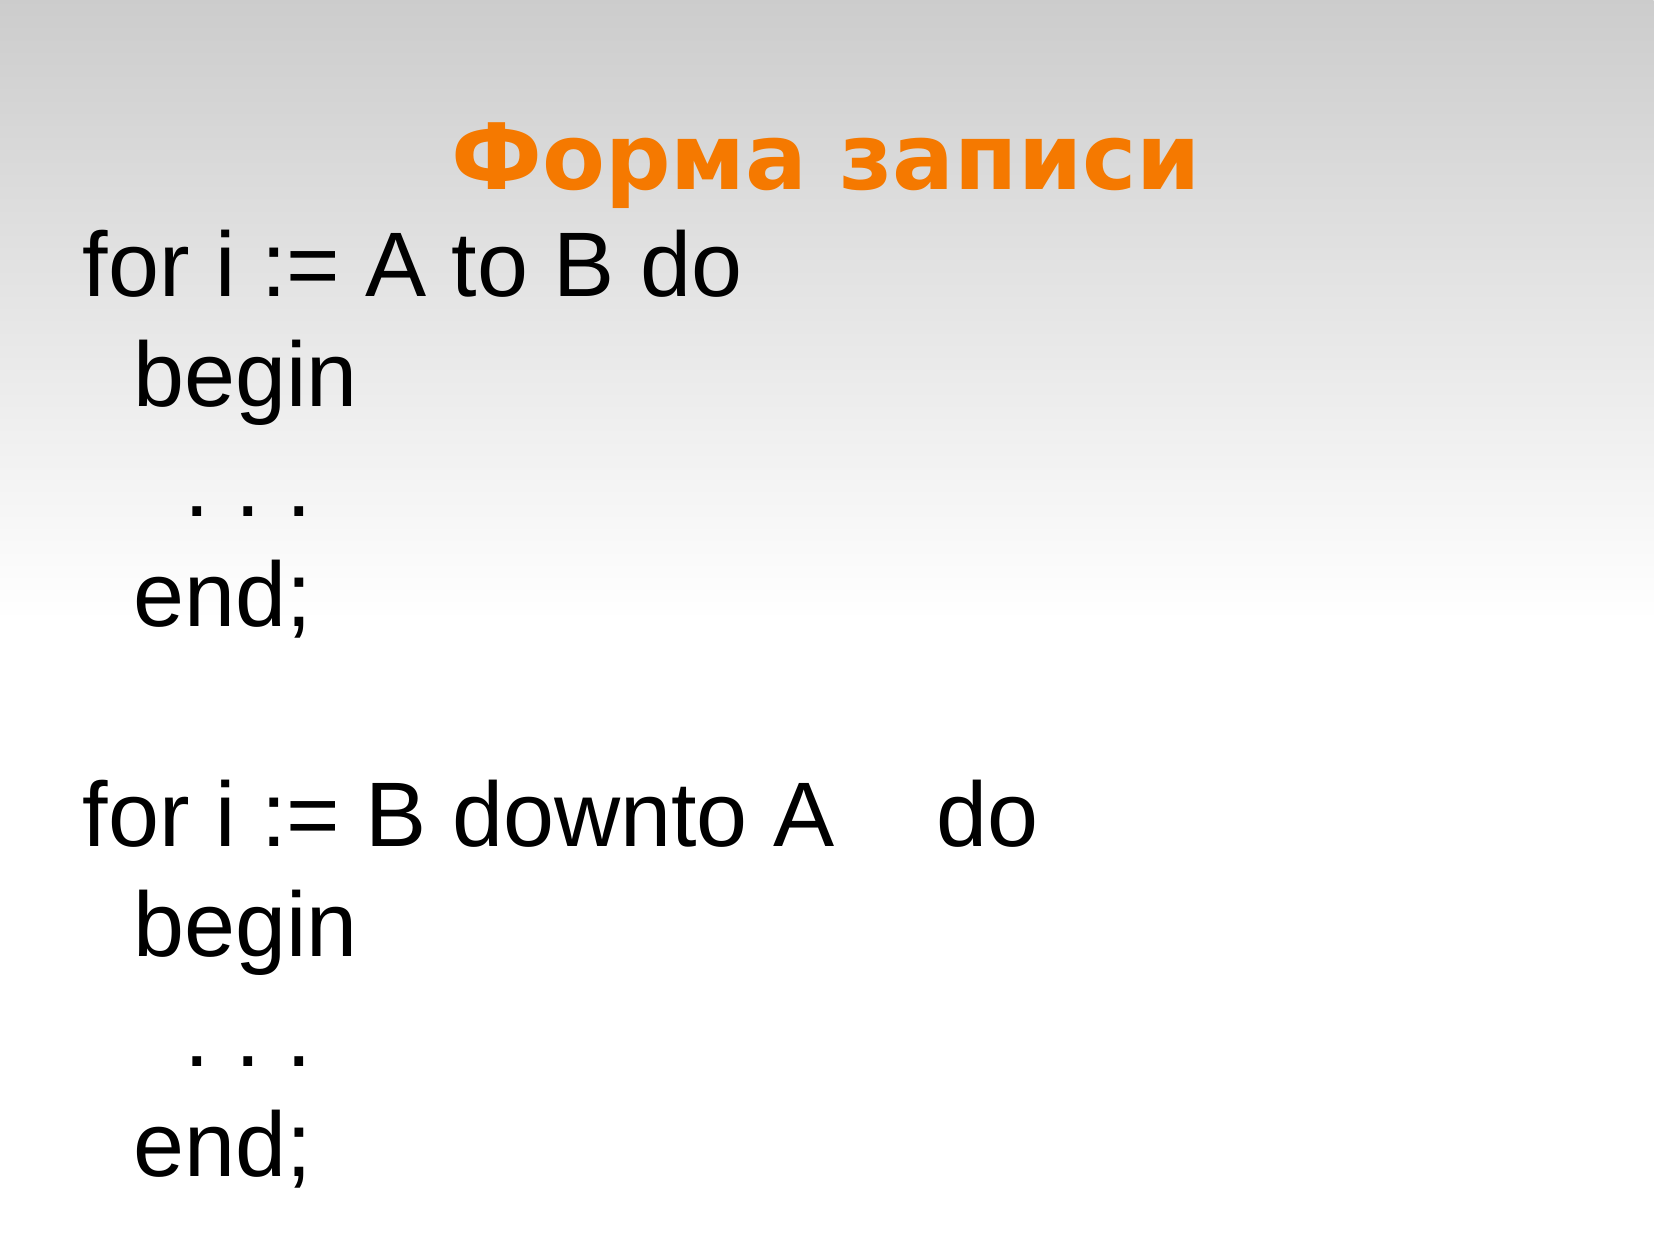

# Форма записи
for i := A to B do
 begin
 . . .
 end;
for i := B downto A do
 begin
 . . .
 end;